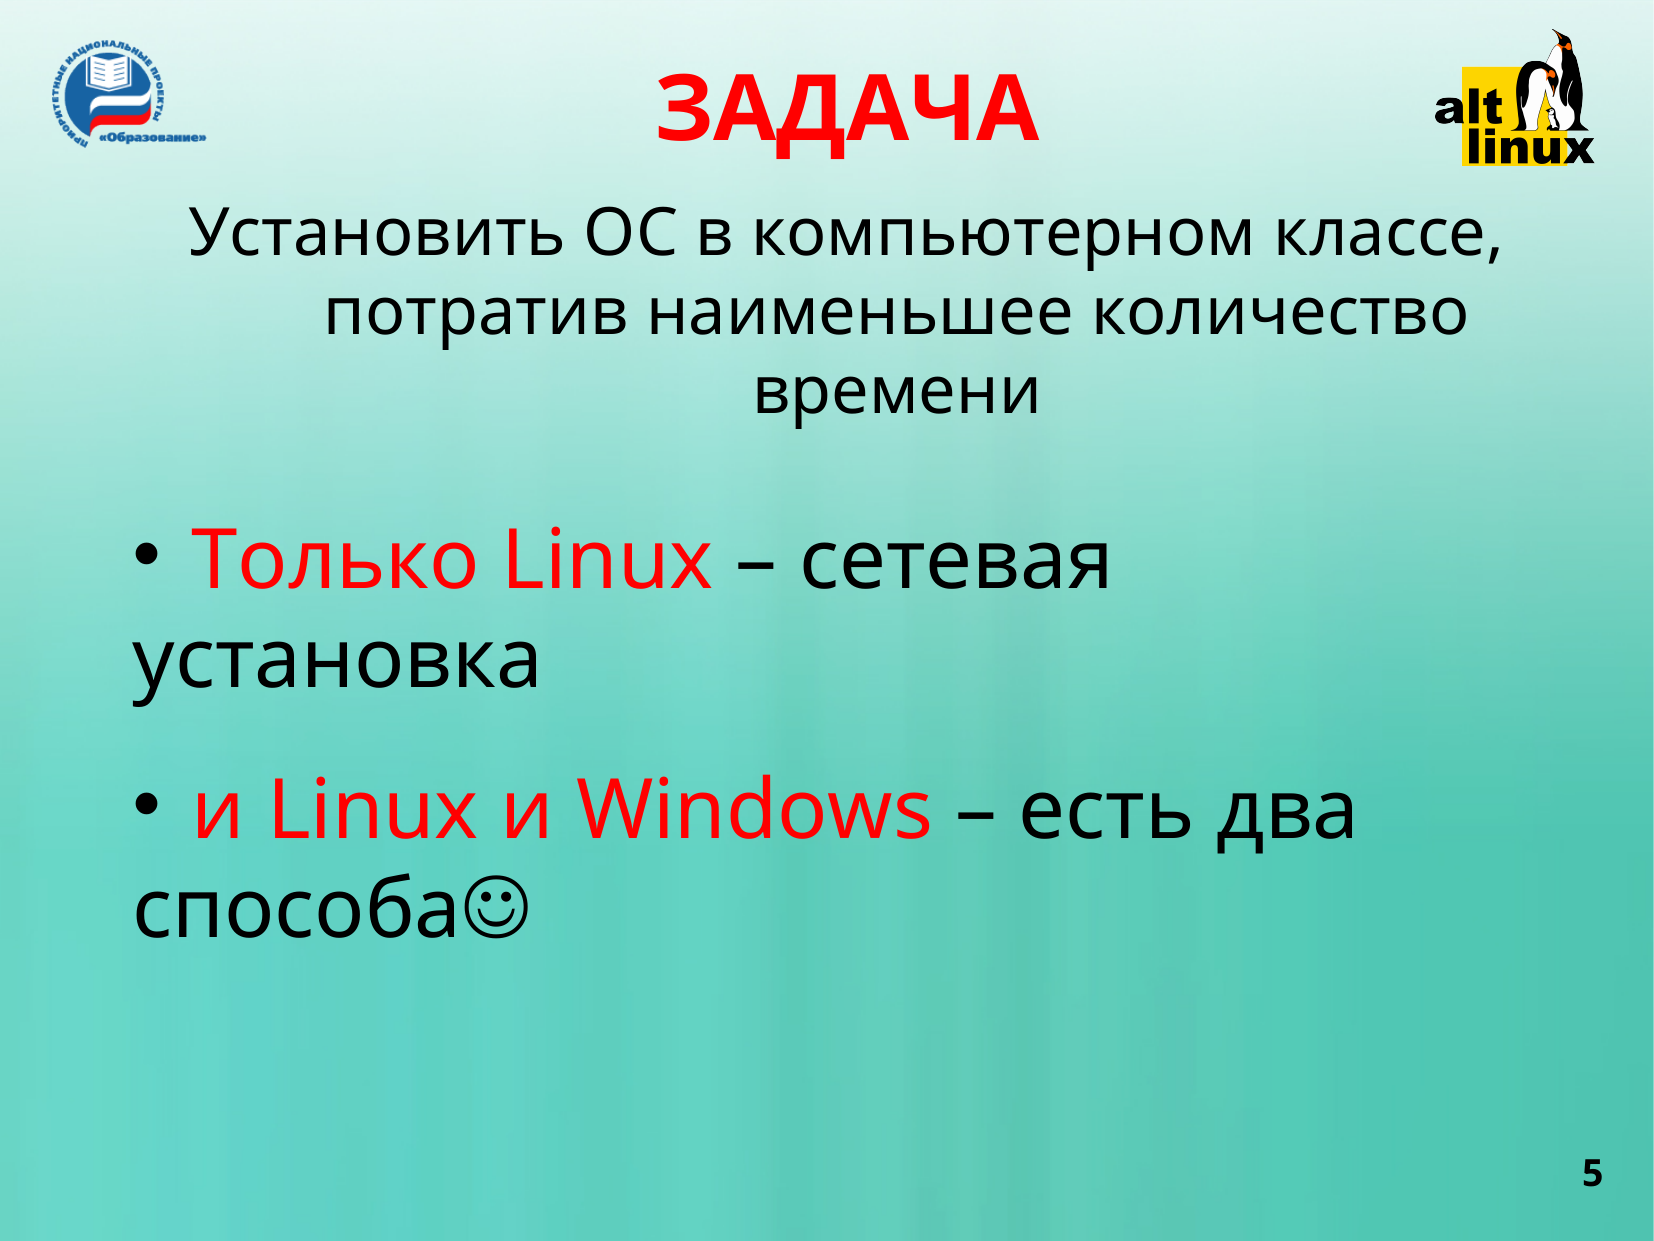

ЗАДАЧА
Установить ОС в компьютерном классе, потратив наименьшее количество времени
 Только Linux – сетевая установка
 и Linux и Windows – есть два способа